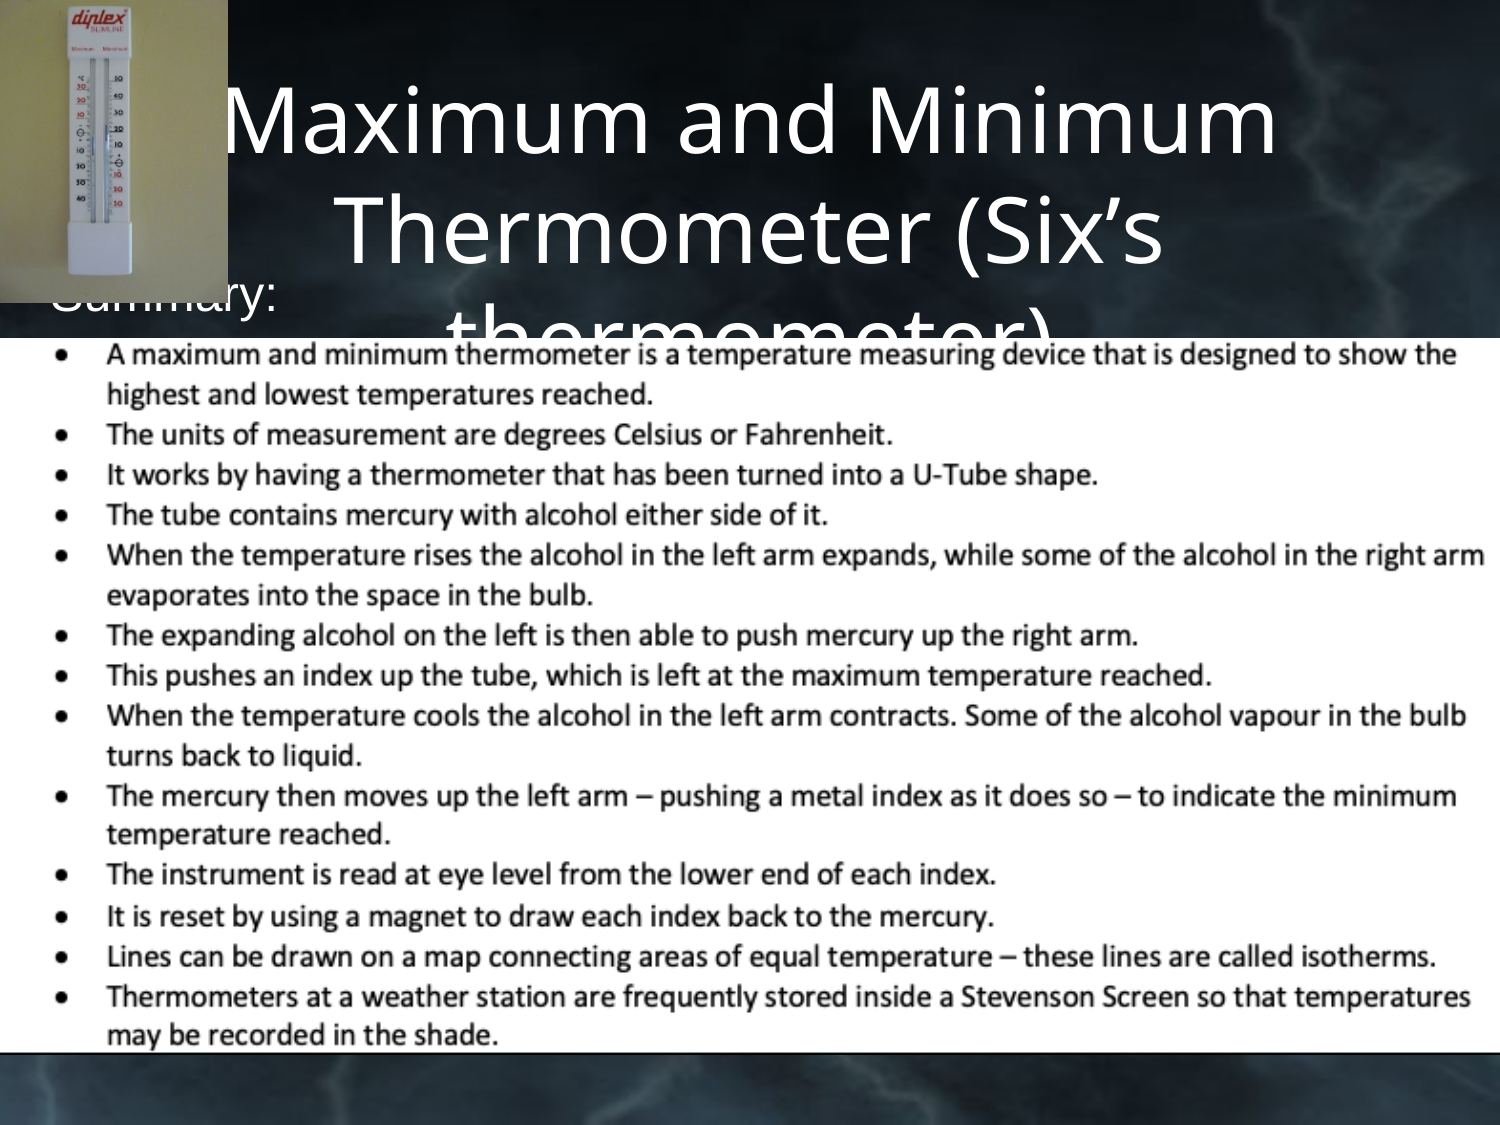

# Maximum and Minimum Thermometer (Six’s thermometer)
Summary: